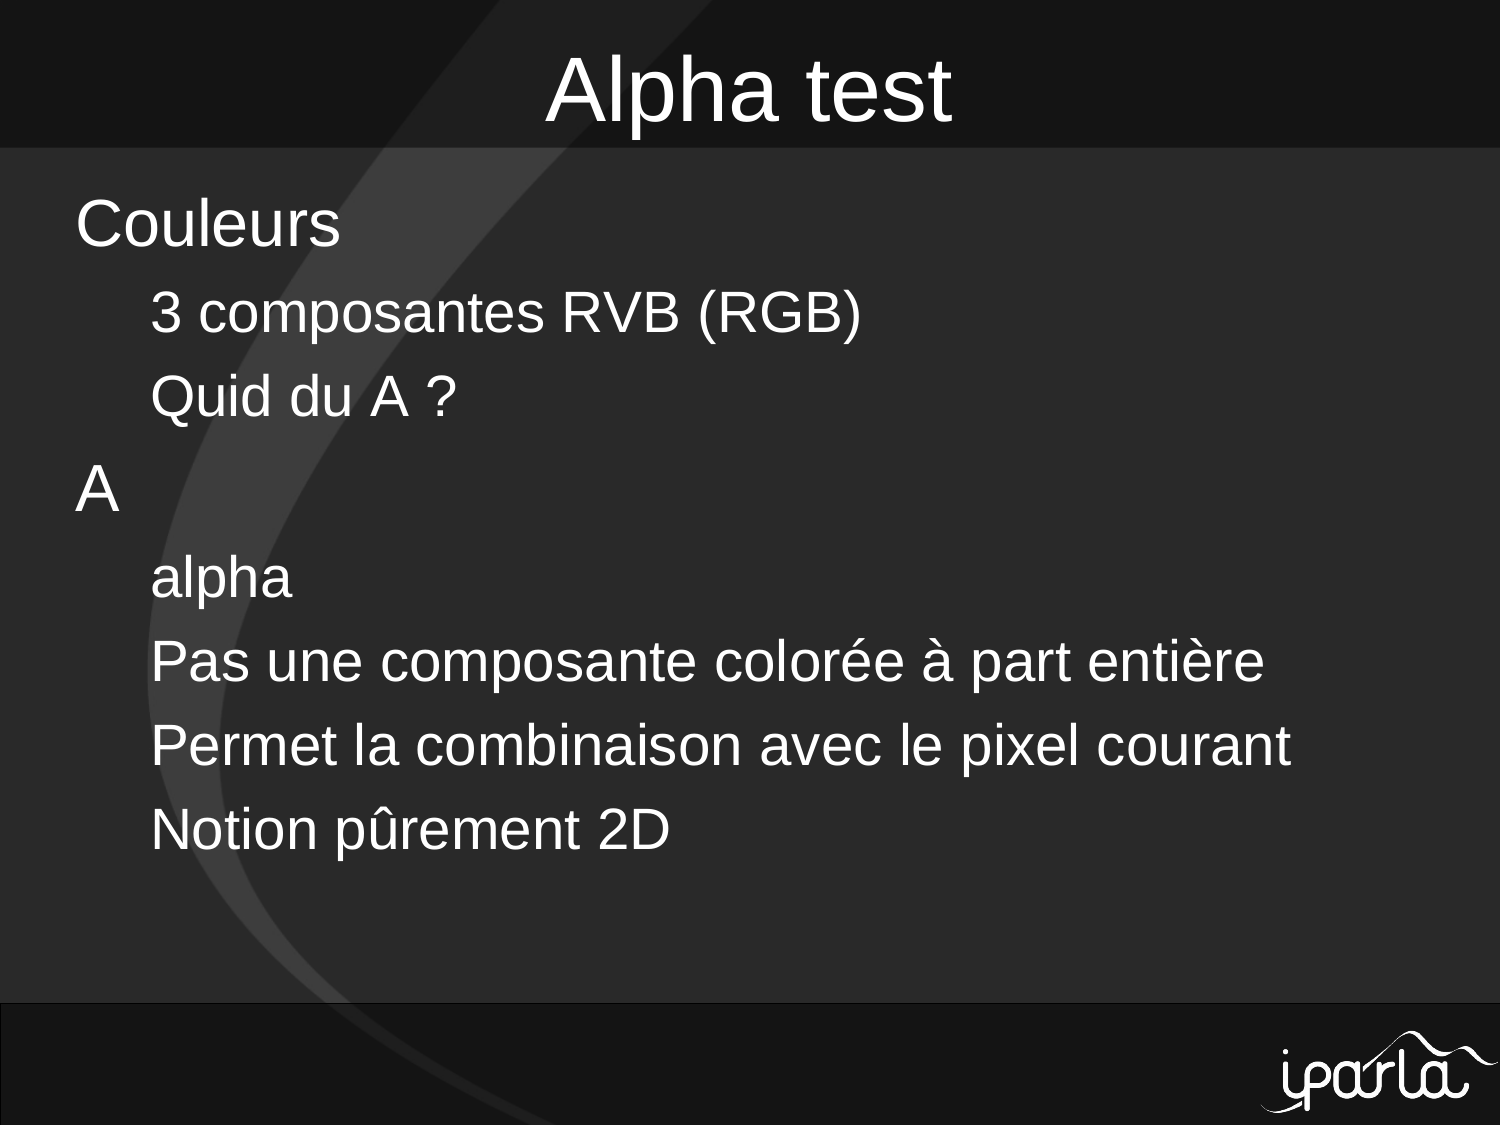

# Alpha test
Couleurs
3 composantes RVB (RGB)
Quid du A ?
A
alpha
Pas une composante colorée à part entière
Permet la combinaison avec le pixel courant
Notion pûrement 2D